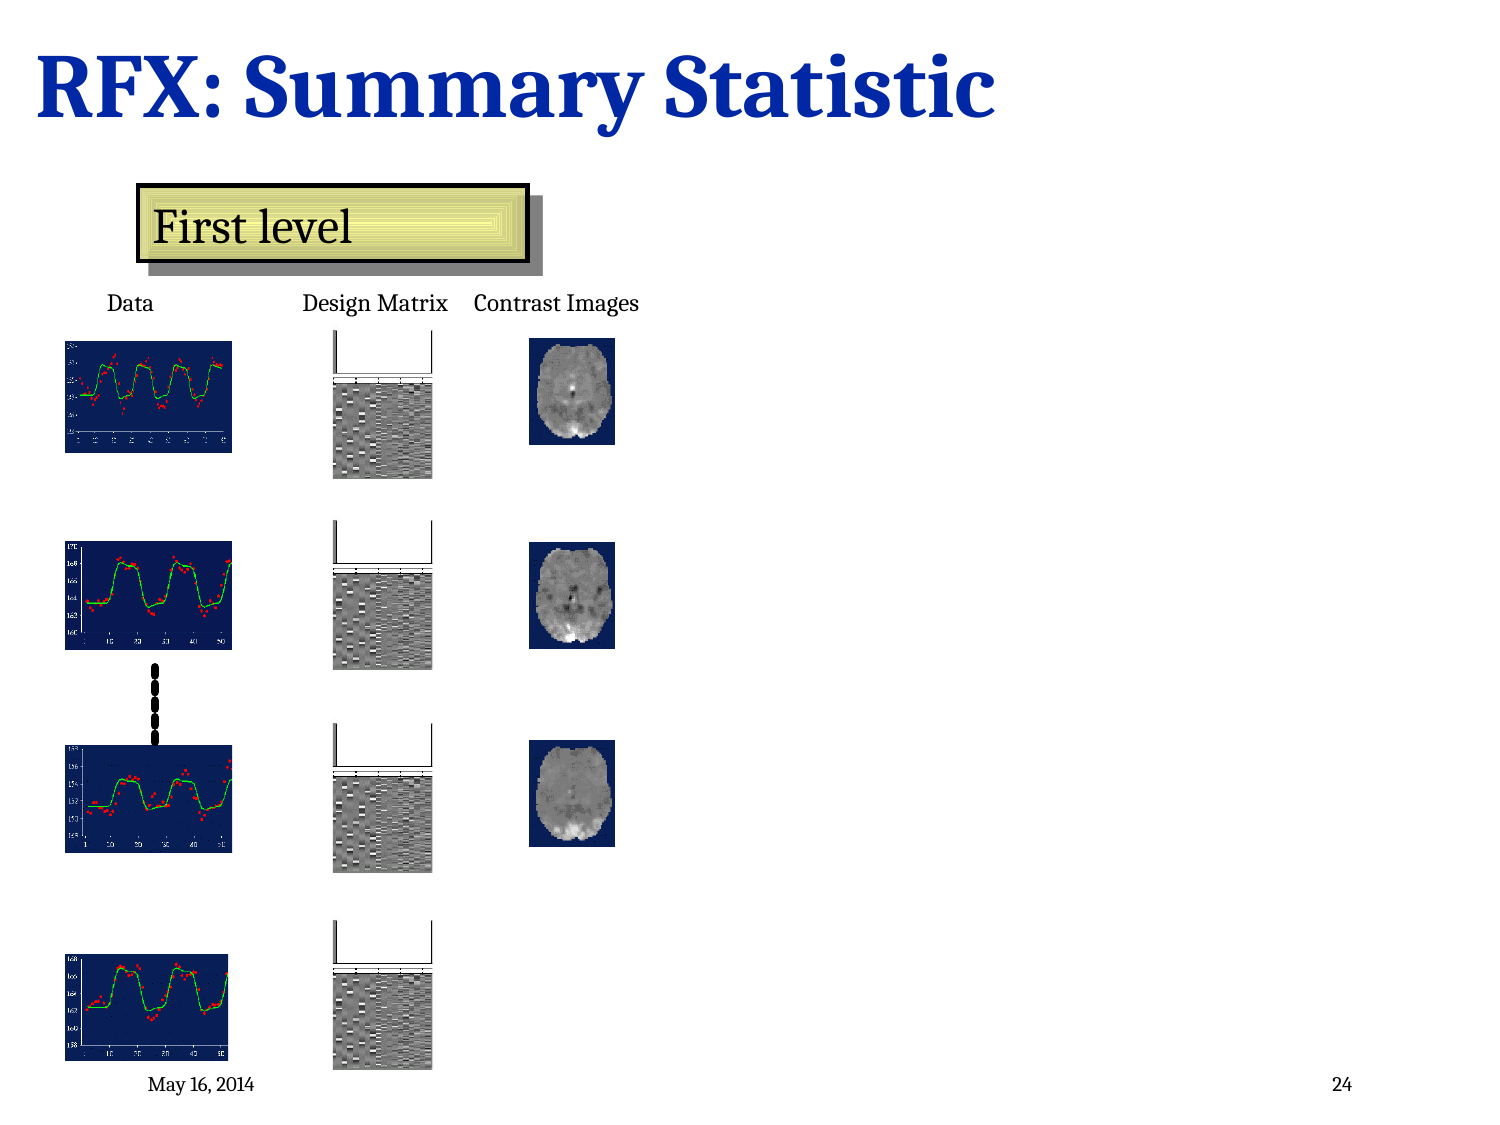

RFX: Summary Statistic
First level
Data	 Design Matrix Contrast Images
May 16, 2014